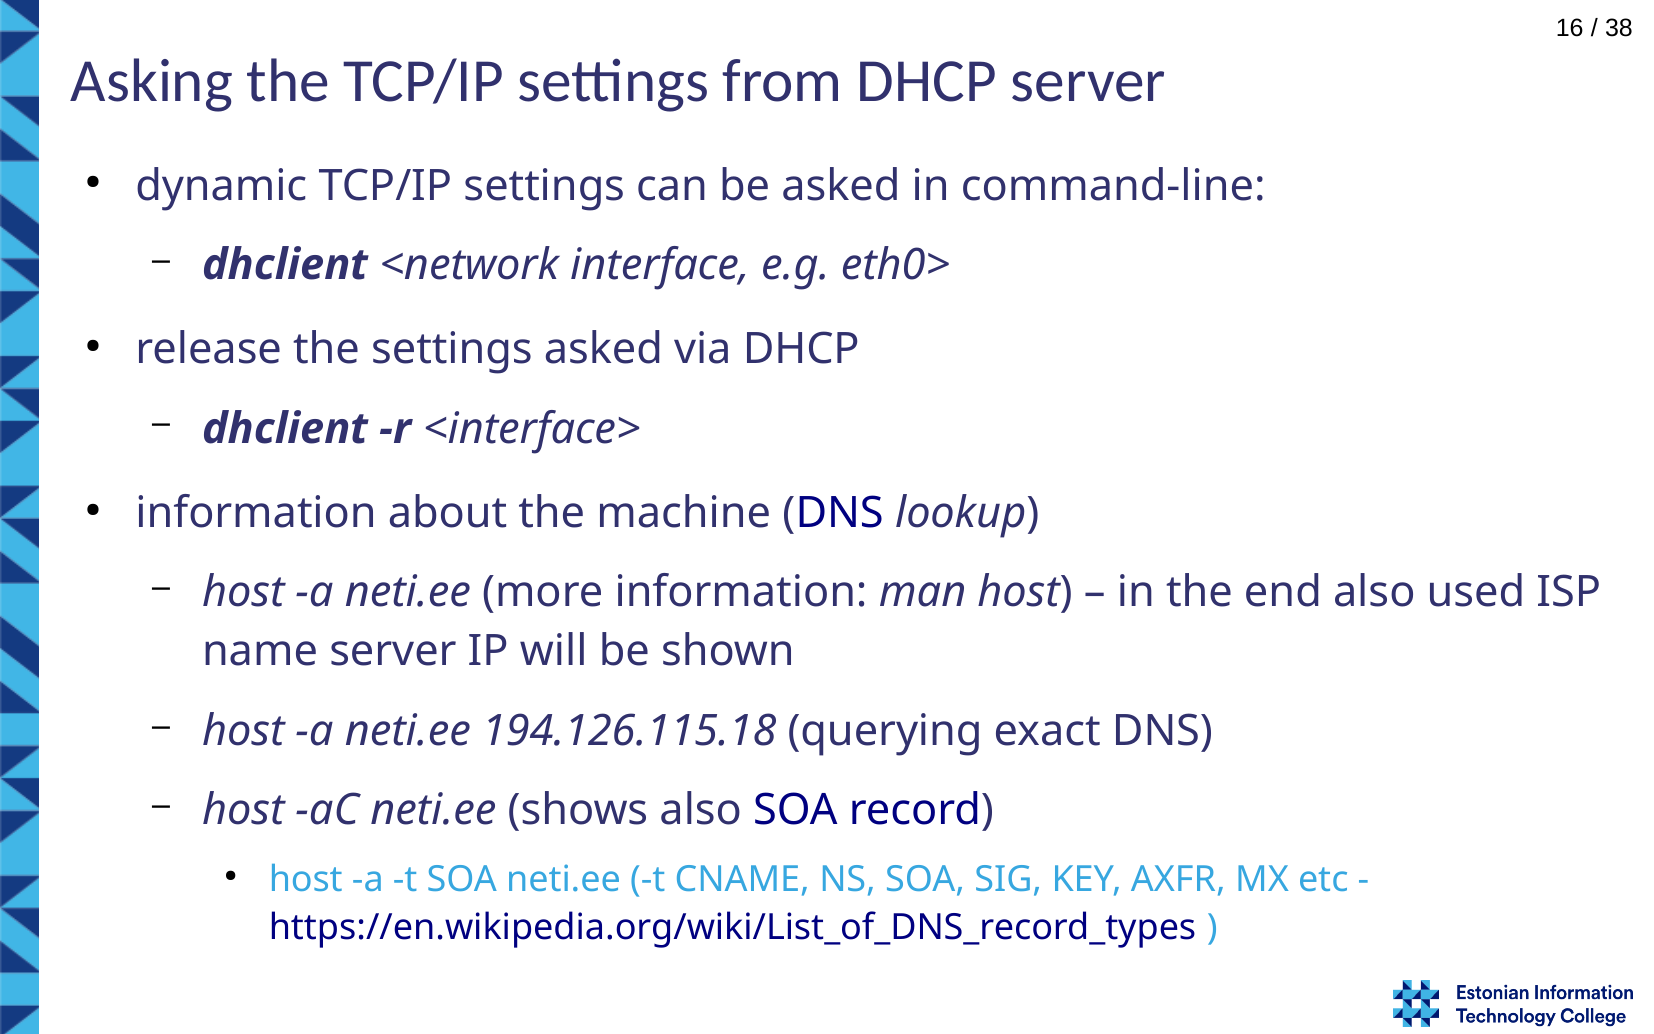

# Asking the TCP/IP settings from DHCP server
dynamic TCP/IP settings can be asked in command-line:
dhclient <network interface, e.g. eth0>
release the settings asked via DHCP
dhclient -r <interface>
information about the machine (DNS lookup)
host -a neti.ee (more information: man host) – in the end also used ISP name server IP will be shown
host -a neti.ee 194.126.115.18 (querying exact DNS)
host -aC neti.ee (shows also SOA record)
host -a -t SOA neti.ee (-t CNAME, NS, SOA, SIG, KEY, AXFR, MX etc - https://en.wikipedia.org/wiki/List_of_DNS_record_types )